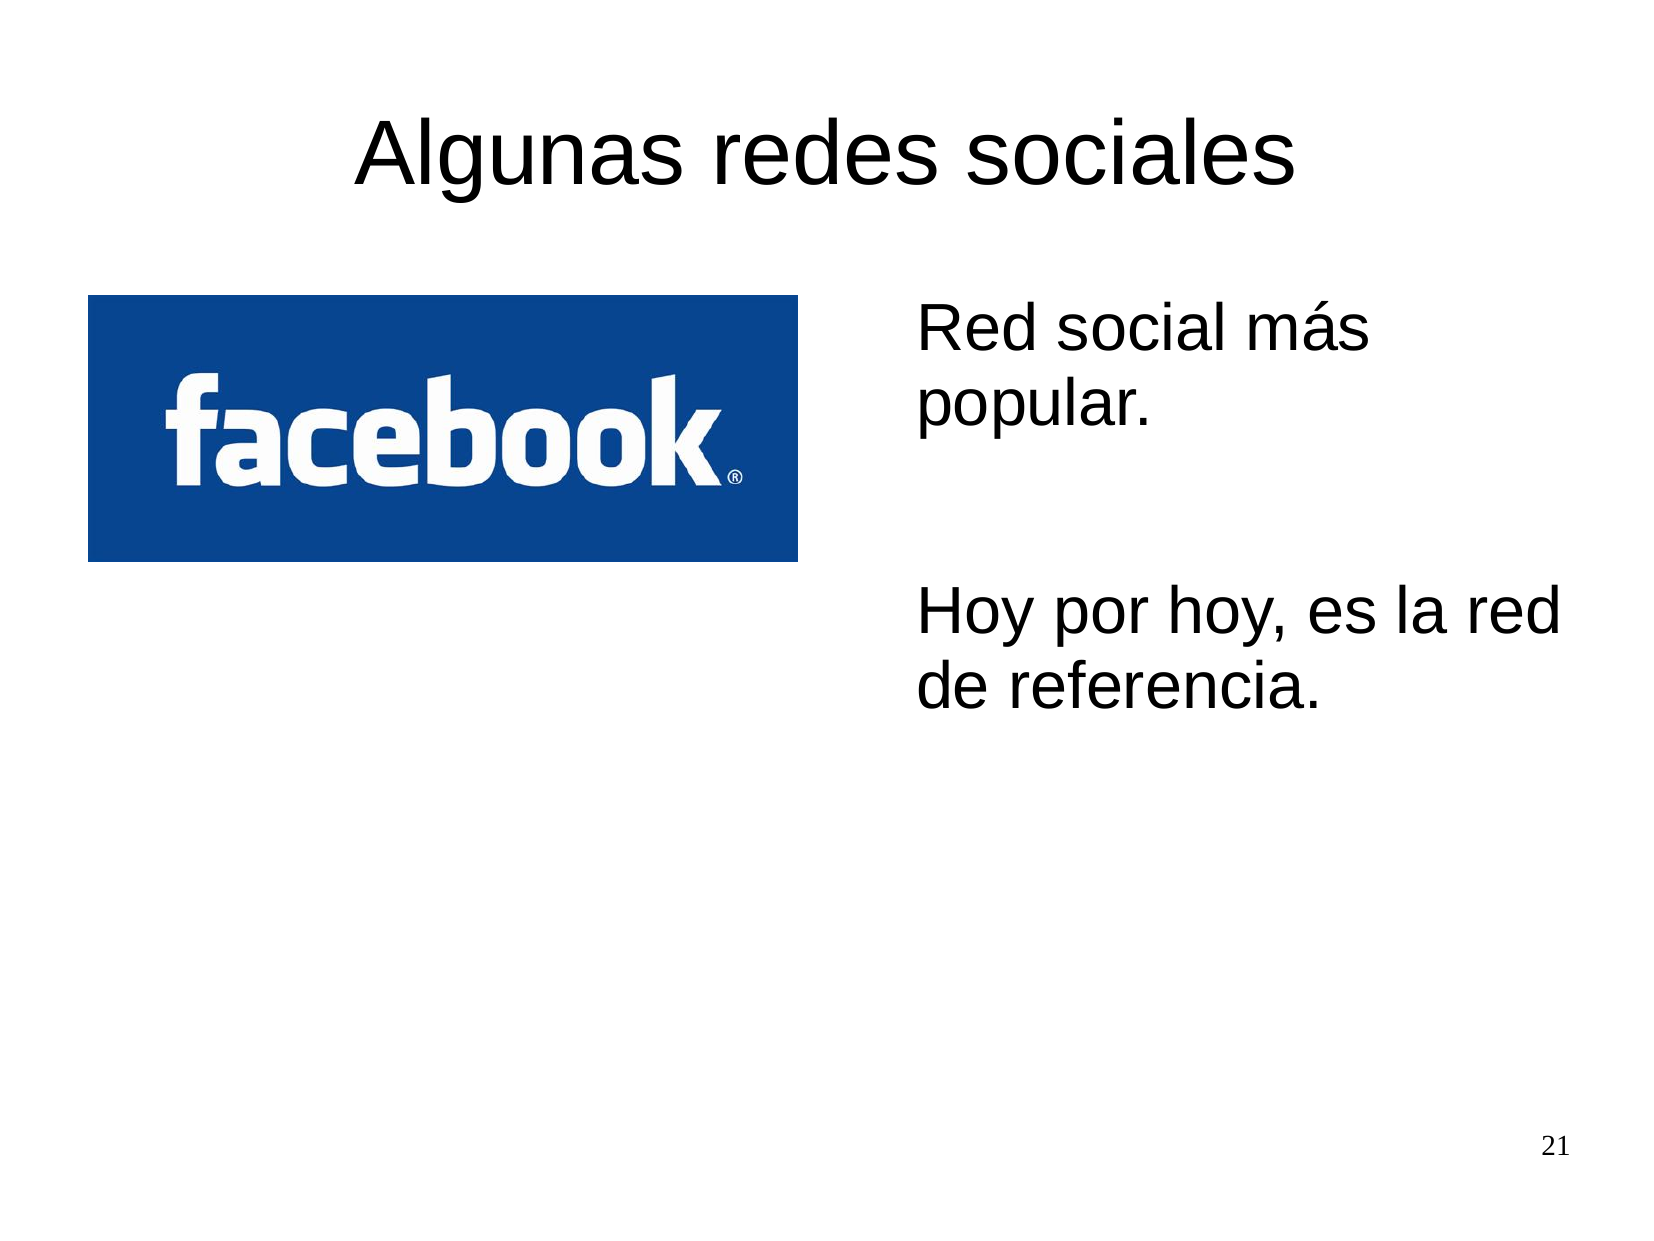

# Algunas redes sociales
Red social más popular.
Hoy por hoy, es la red de referencia.
21